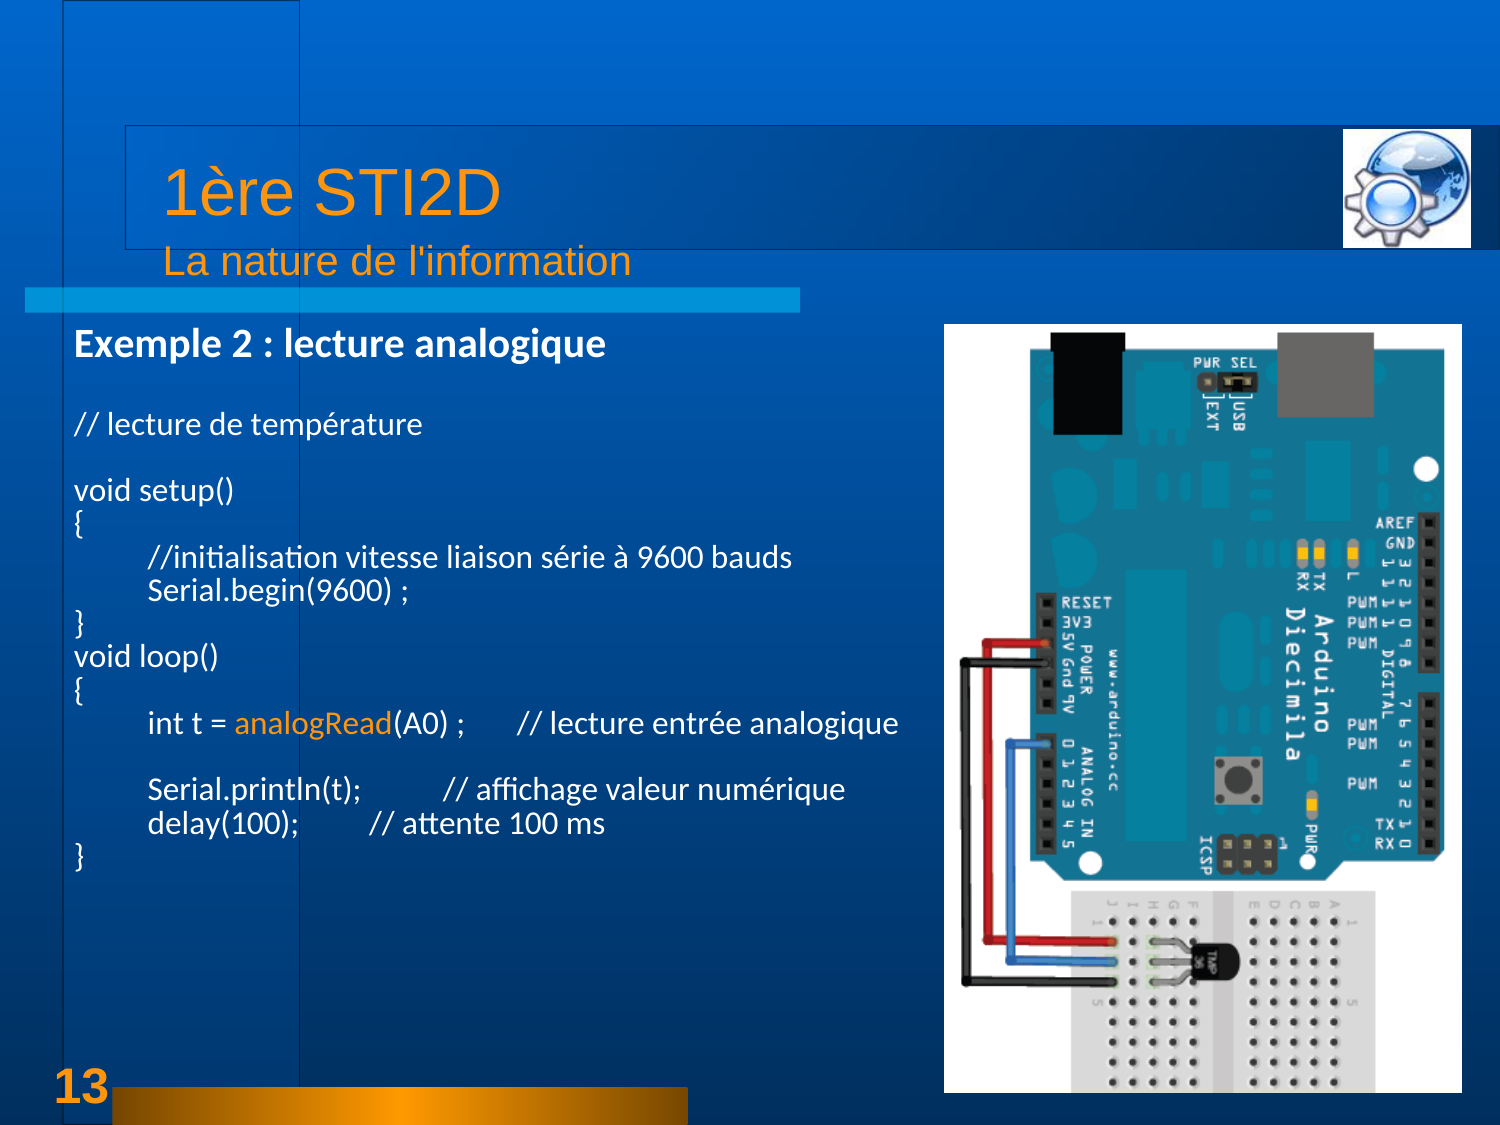

Exemple 2 : lecture analogique
// lecture de température
void setup()
{
	//initialisation vitesse liaison série à 9600 bauds
	Serial.begin(9600) ;
}
void loop()
{
	int t = analogRead(A0) ;	// lecture entrée analogique
	Serial.println(t);		// affichage valeur numérique
	delay(100);	// attente 100 ms
}